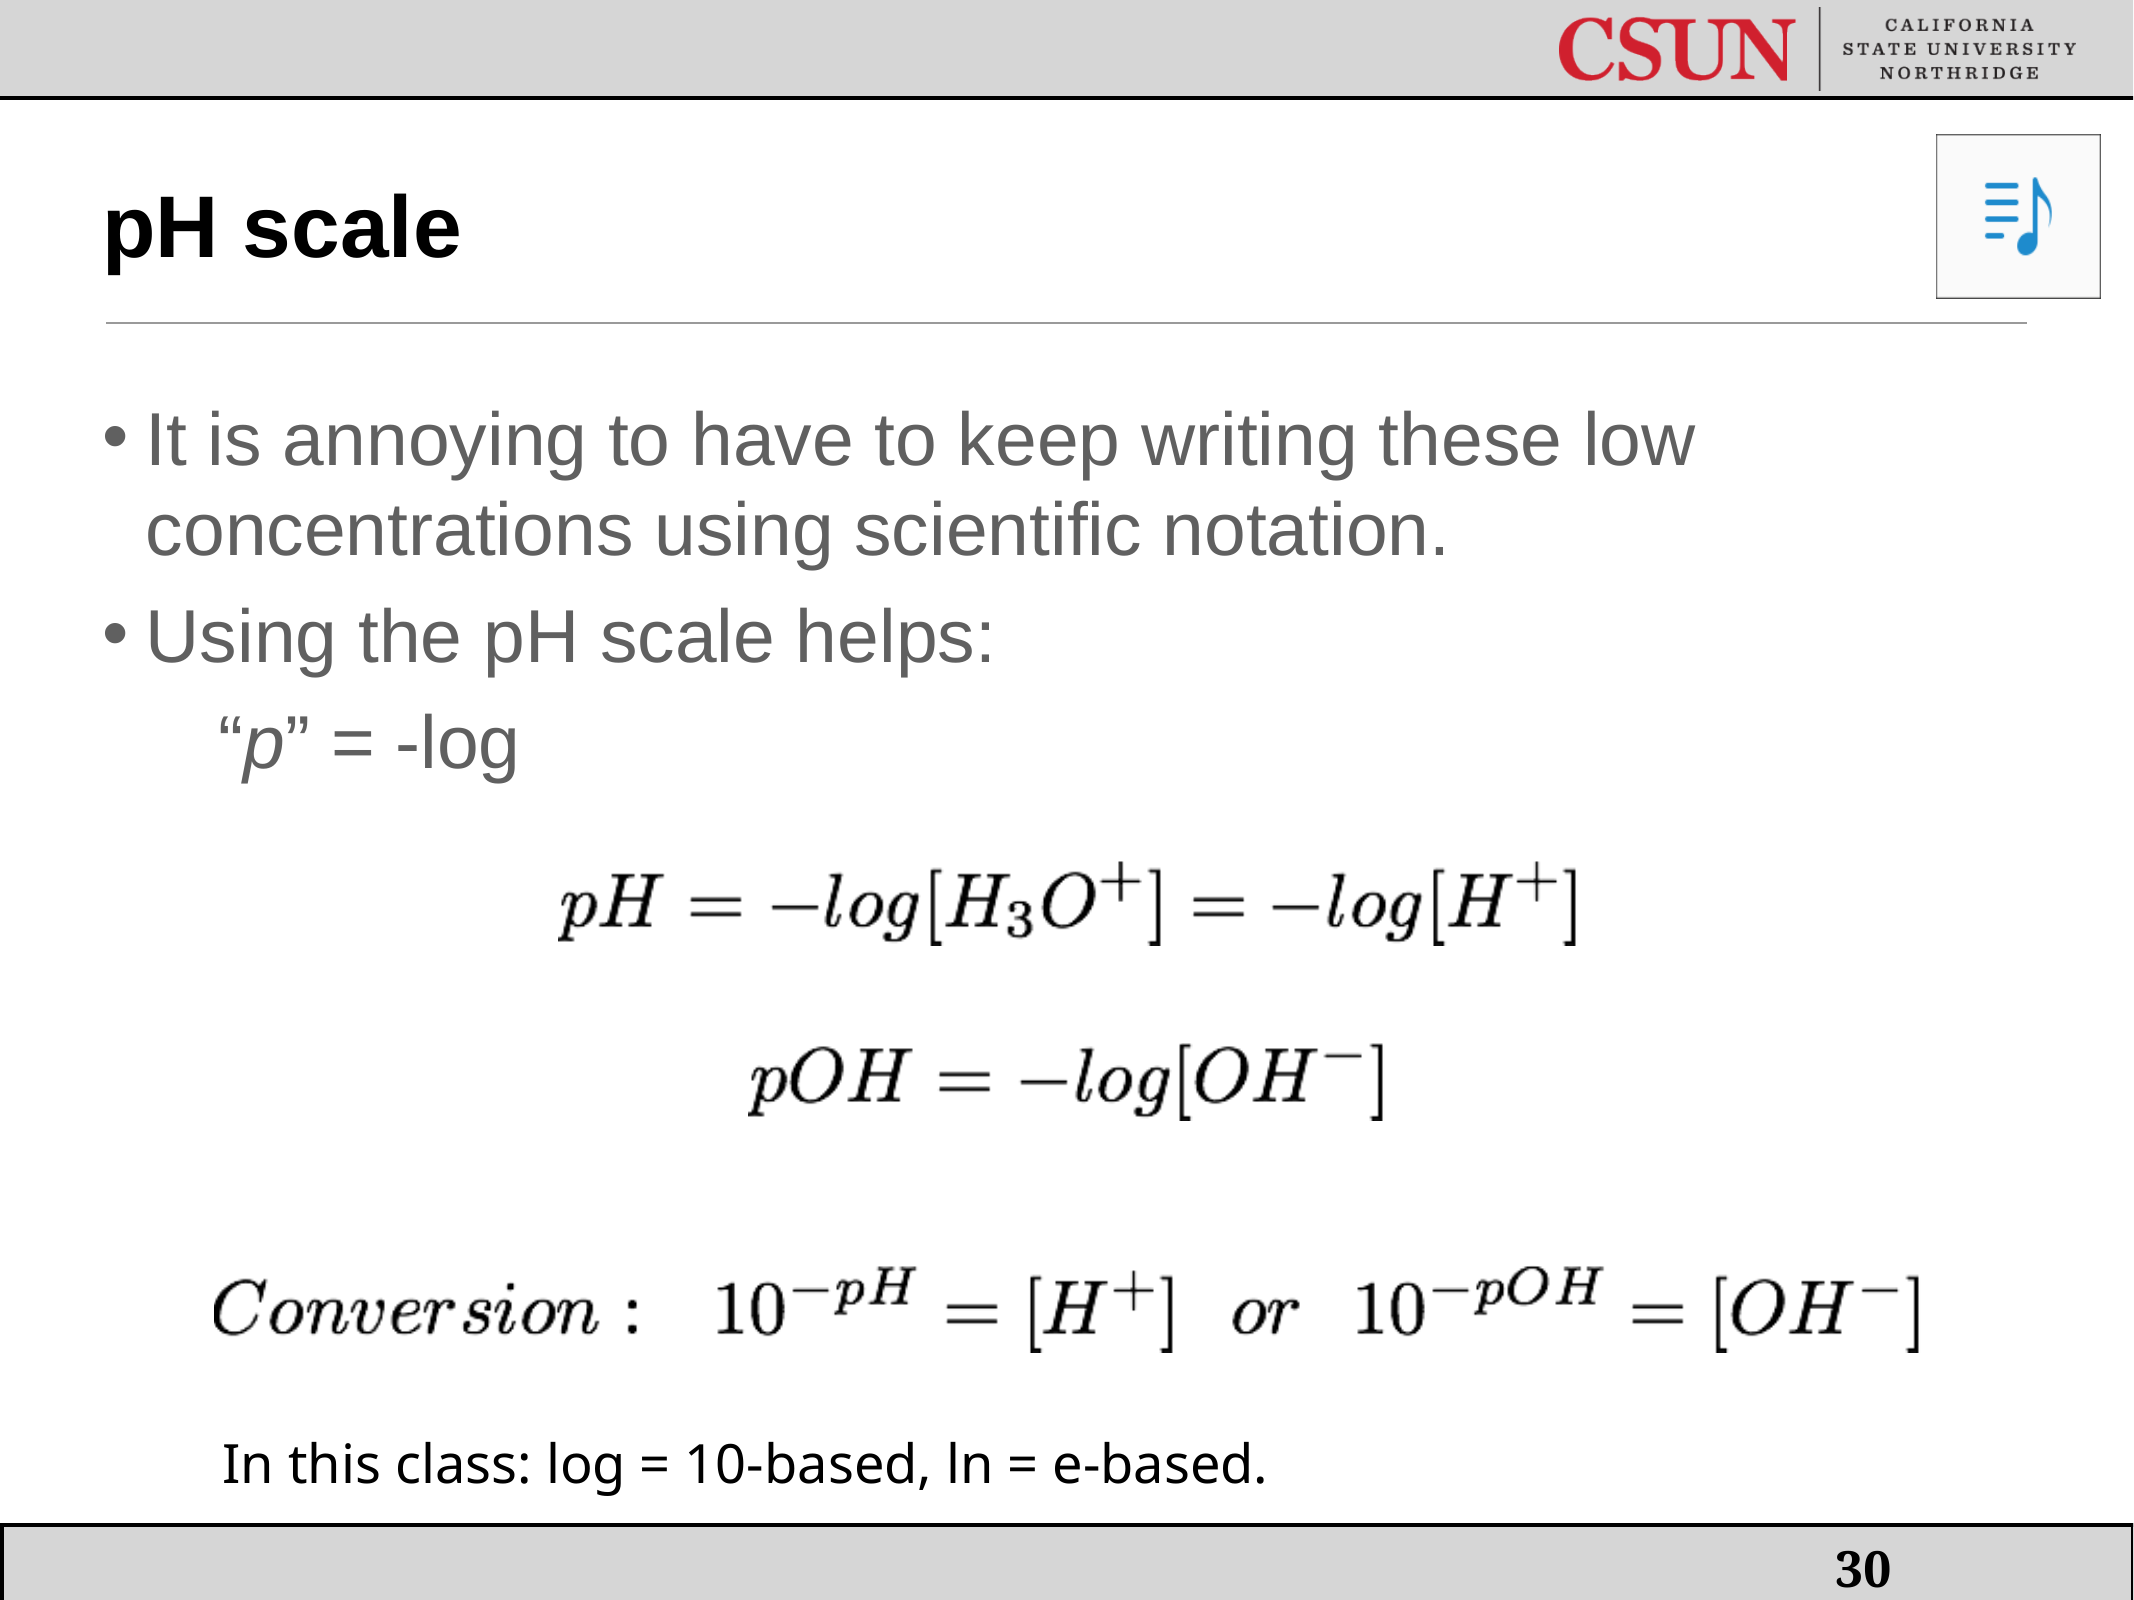

# pH scale
It is annoying to have to keep writing these low concentrations using scientific notation.
Using the pH scale helps:
“p” = -log
In this class: log = 10-based, ln = e-based.
30